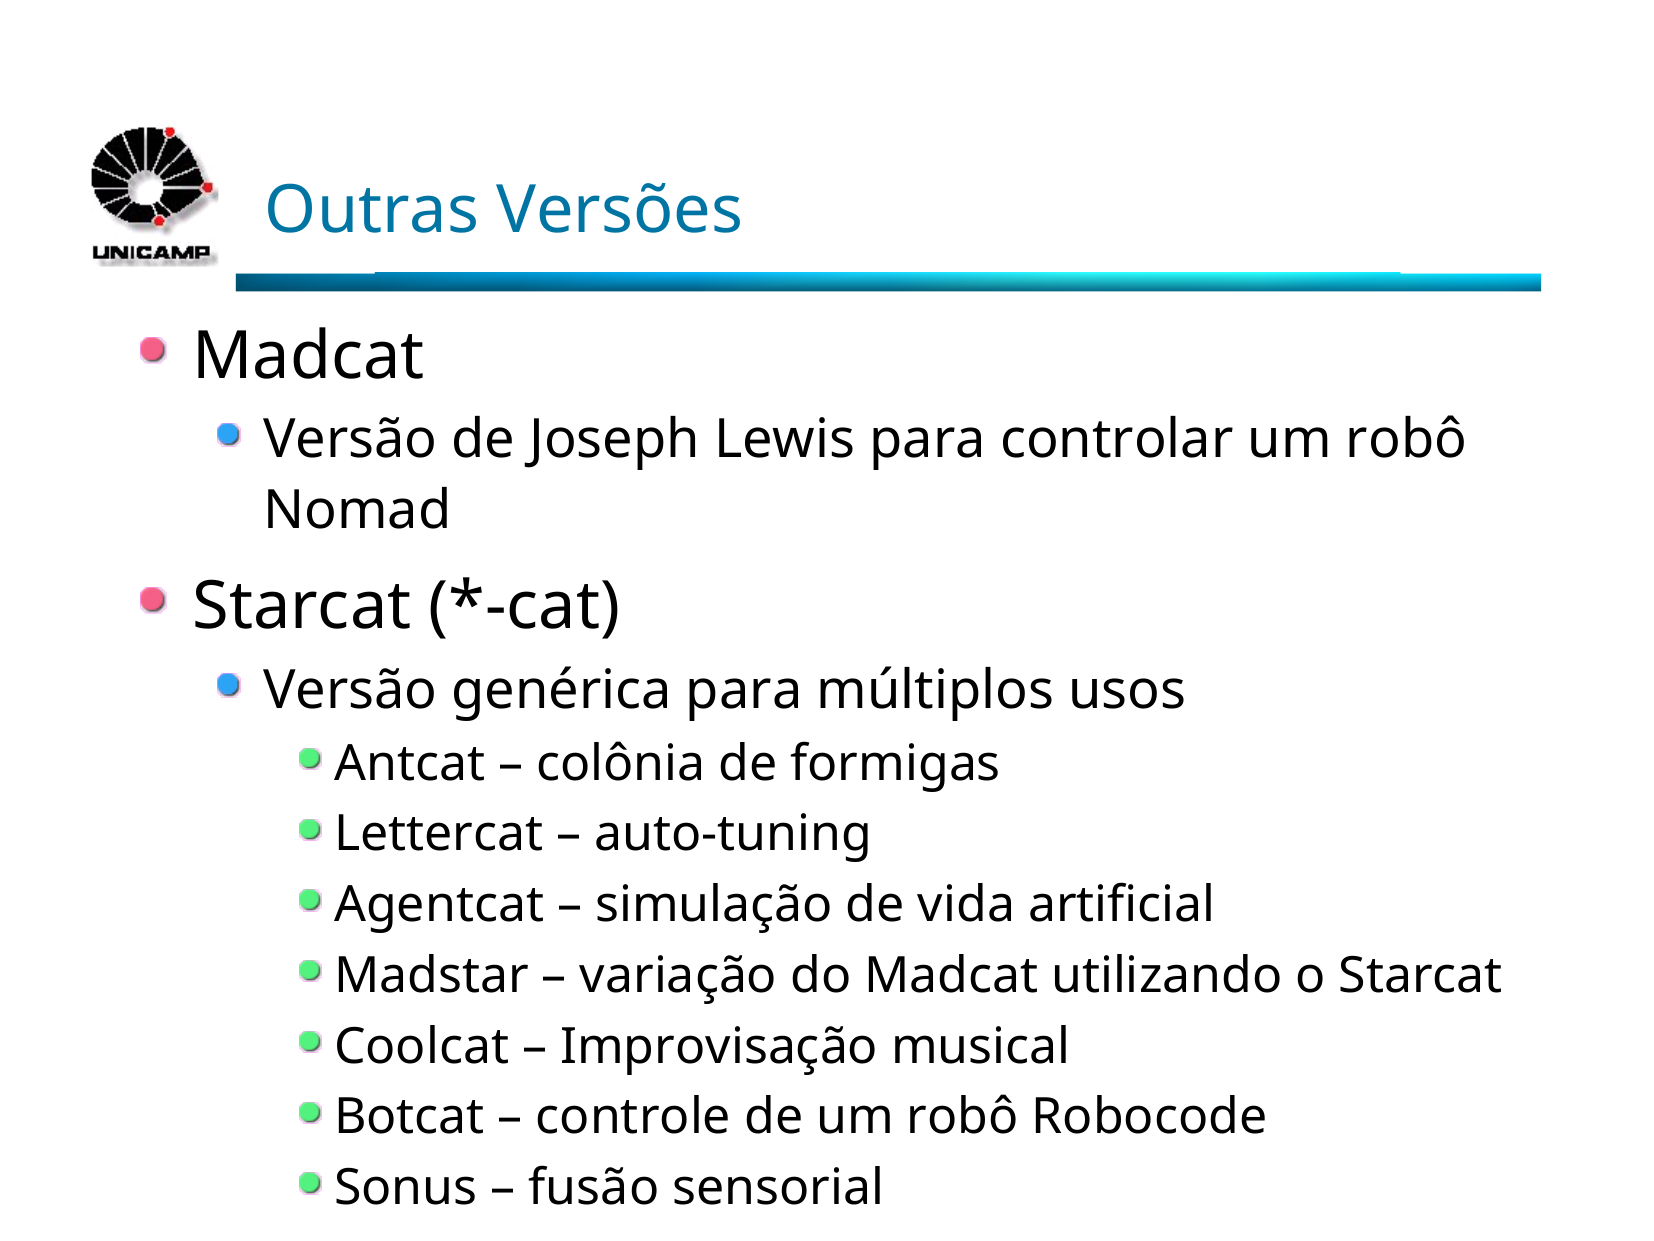

# Outras Versões
Madcat
Versão de Joseph Lewis para controlar um robô Nomad
Starcat (*-cat)
Versão genérica para múltiplos usos
Antcat – colônia de formigas
Lettercat – auto-tuning
Agentcat – simulação de vida artificial
Madstar – variação do Madcat utilizando o Starcat
Coolcat – Improvisação musical
Botcat – controle de um robô Robocode
Sonus – fusão sensorial